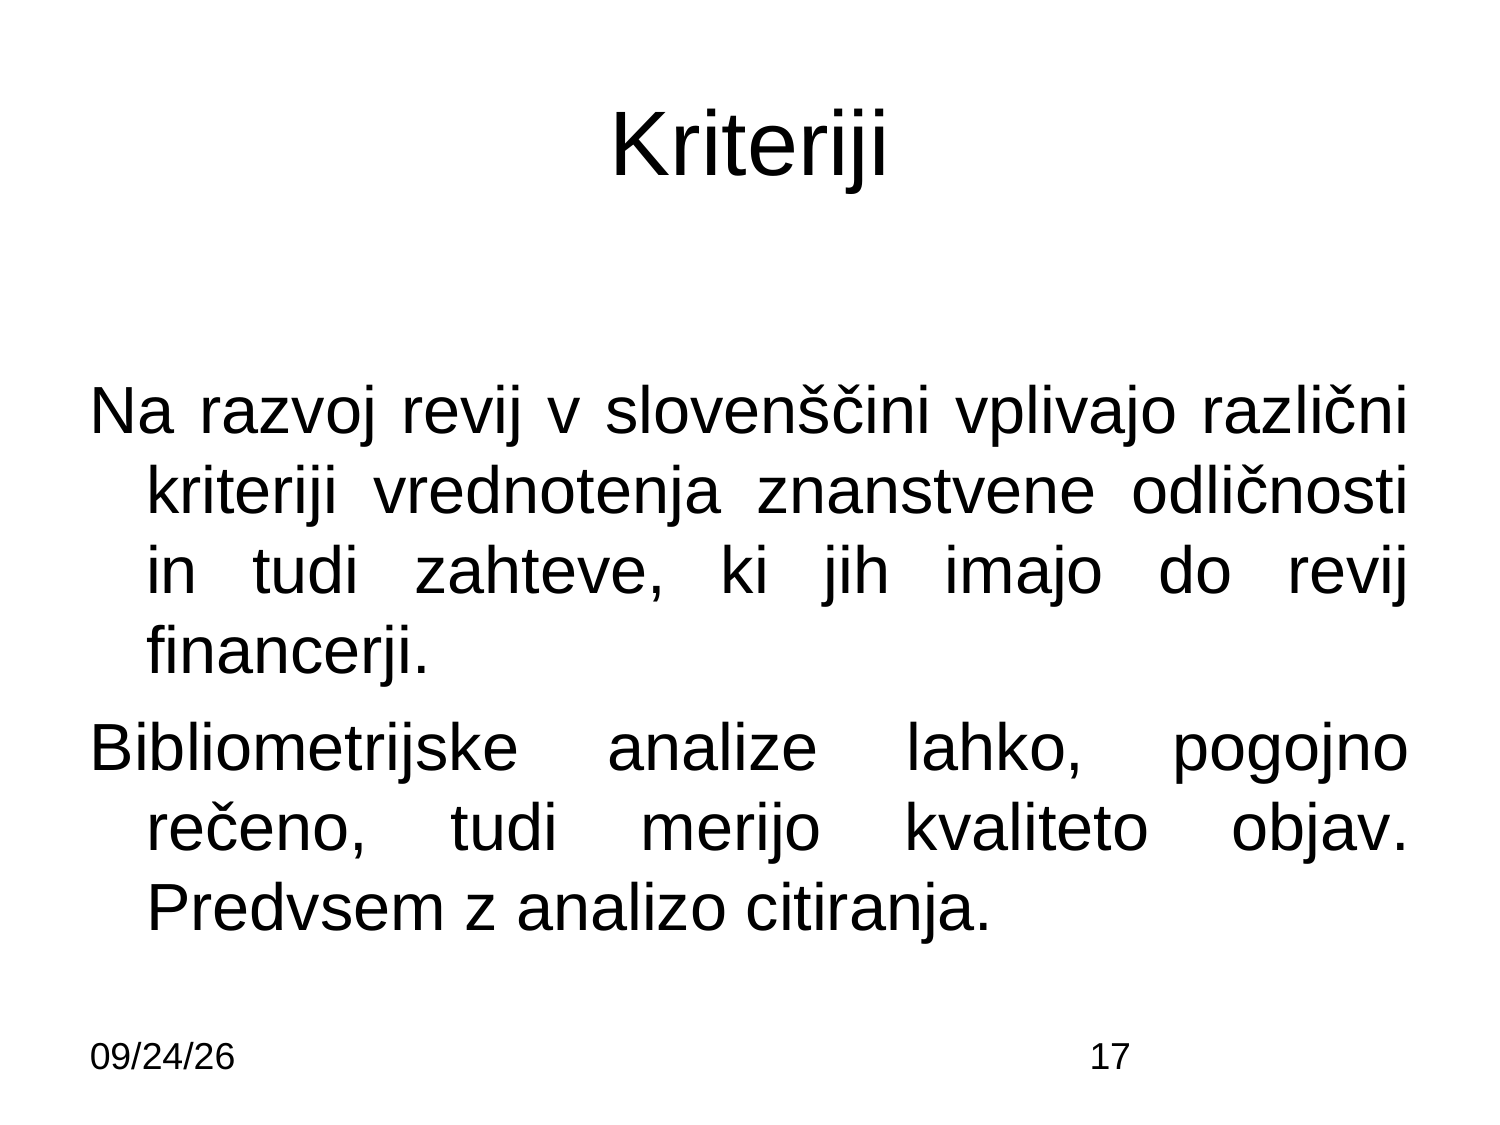

# Kriteriji
Na razvoj revij v slovenščini vplivajo različni kriteriji vrednotenja znanstvene odličnosti in tudi zahteve, ki jih imajo do revij financerji.
Bibliometrijske analize lahko, pogojno rečeno, tudi merijo kvaliteto objav. Predvsem z analizo citiranja.
17